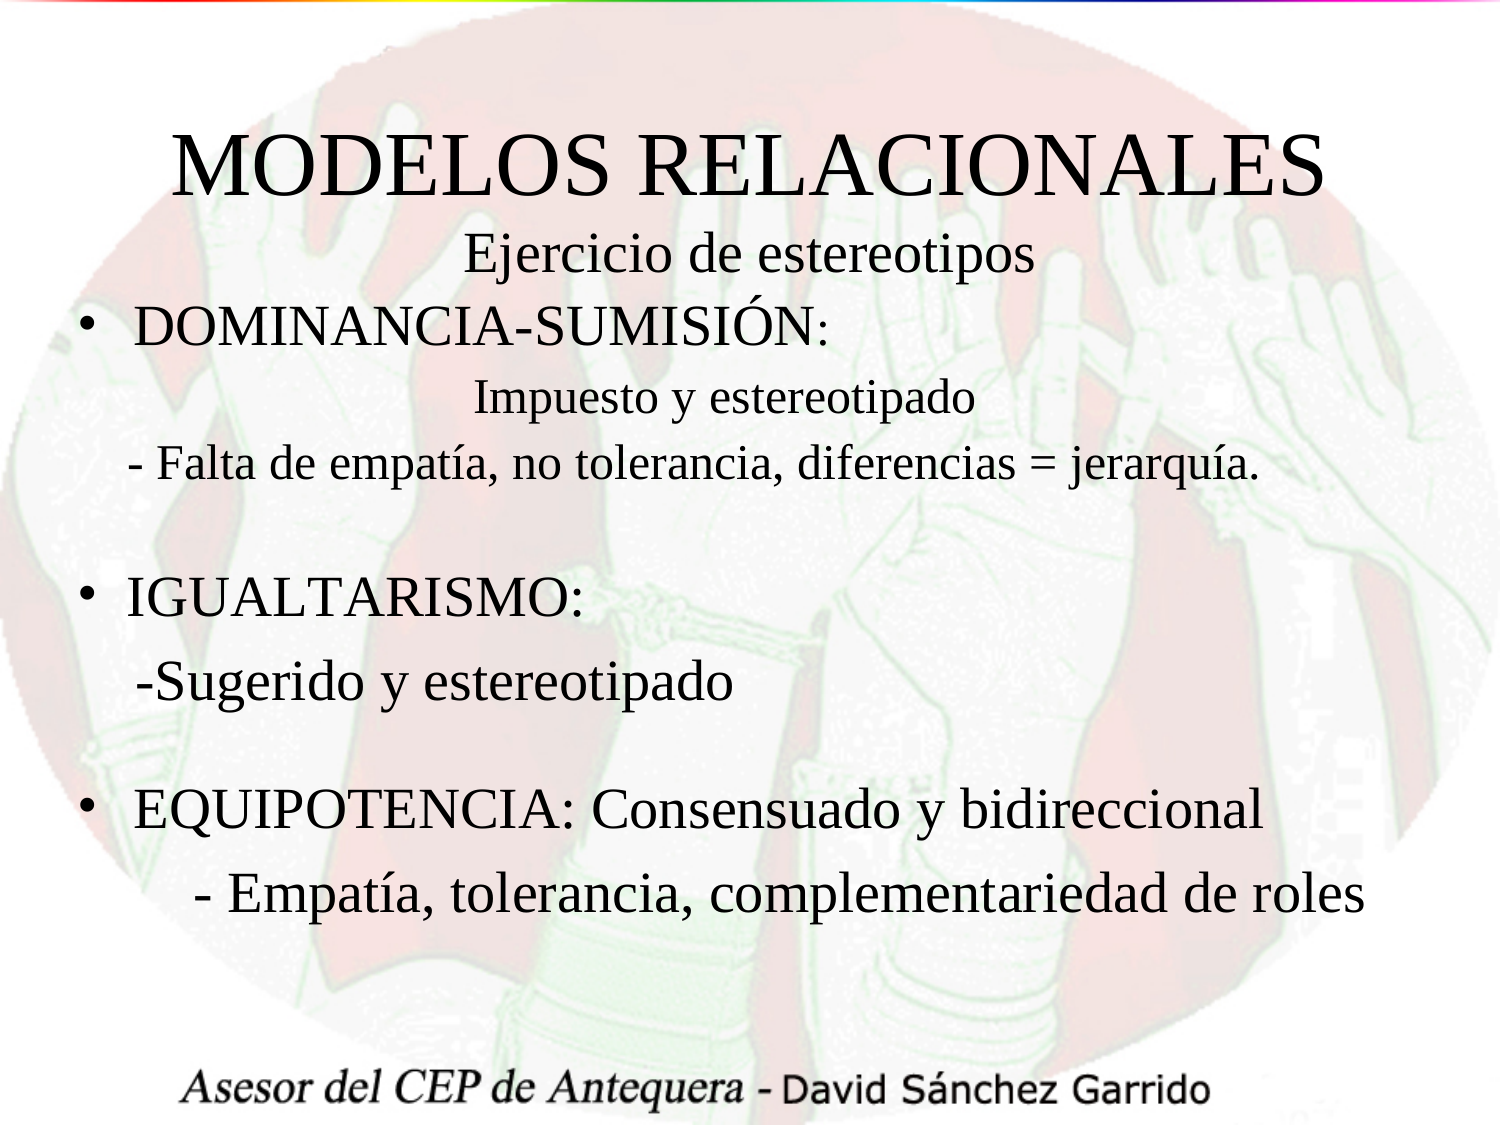

# MODELOS RELACIONALES Ejercicio de estereotipos
DOMINANCIA-SUMISIÓN:
Impuesto y estereotipado
 - Falta de empatía, no tolerancia, diferencias = jerarquía.
 IGUALTARISMO:
 -Sugerido y estereotipado
EQUIPOTENCIA: Consensuado y bidireccional
 - Empatía, tolerancia, complementariedad de roles